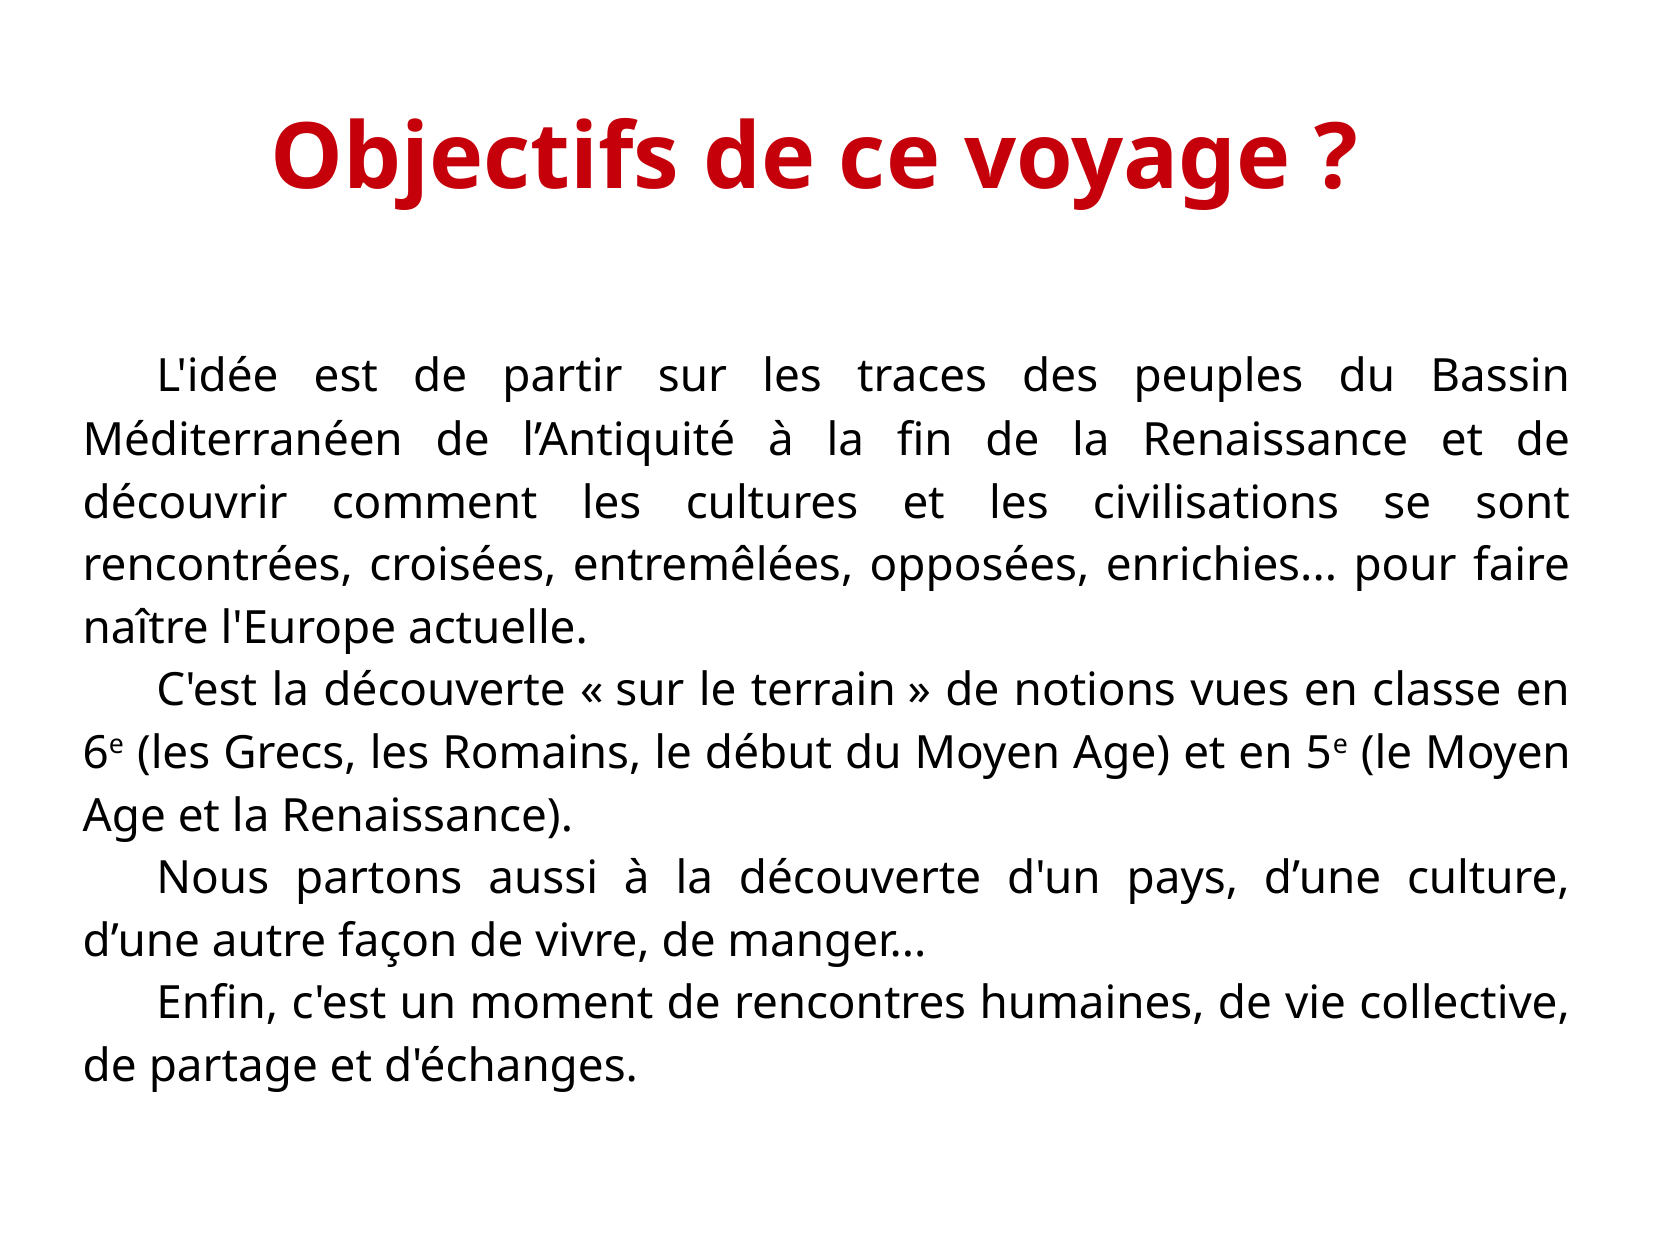

L'idée est de partir sur les traces des peuples du Bassin Méditerranéen de l’Antiquité à la fin de la Renaissance et de découvrir comment les cultures et les civilisations se sont rencontrées, croisées, entremêlées, opposées, enrichies... pour faire naître l'Europe actuelle.
	C'est la découverte « sur le terrain » de notions vues en classe en 6e (les Grecs, les Romains, le début du Moyen Age) et en 5e (le Moyen Age et la Renaissance).
	Nous partons aussi à la découverte d'un pays, d’une culture, d’une autre façon de vivre, de manger...
	Enfin, c'est un moment de rencontres humaines, de vie collective, de partage et d'échanges.
# Objectifs de ce voyage ?